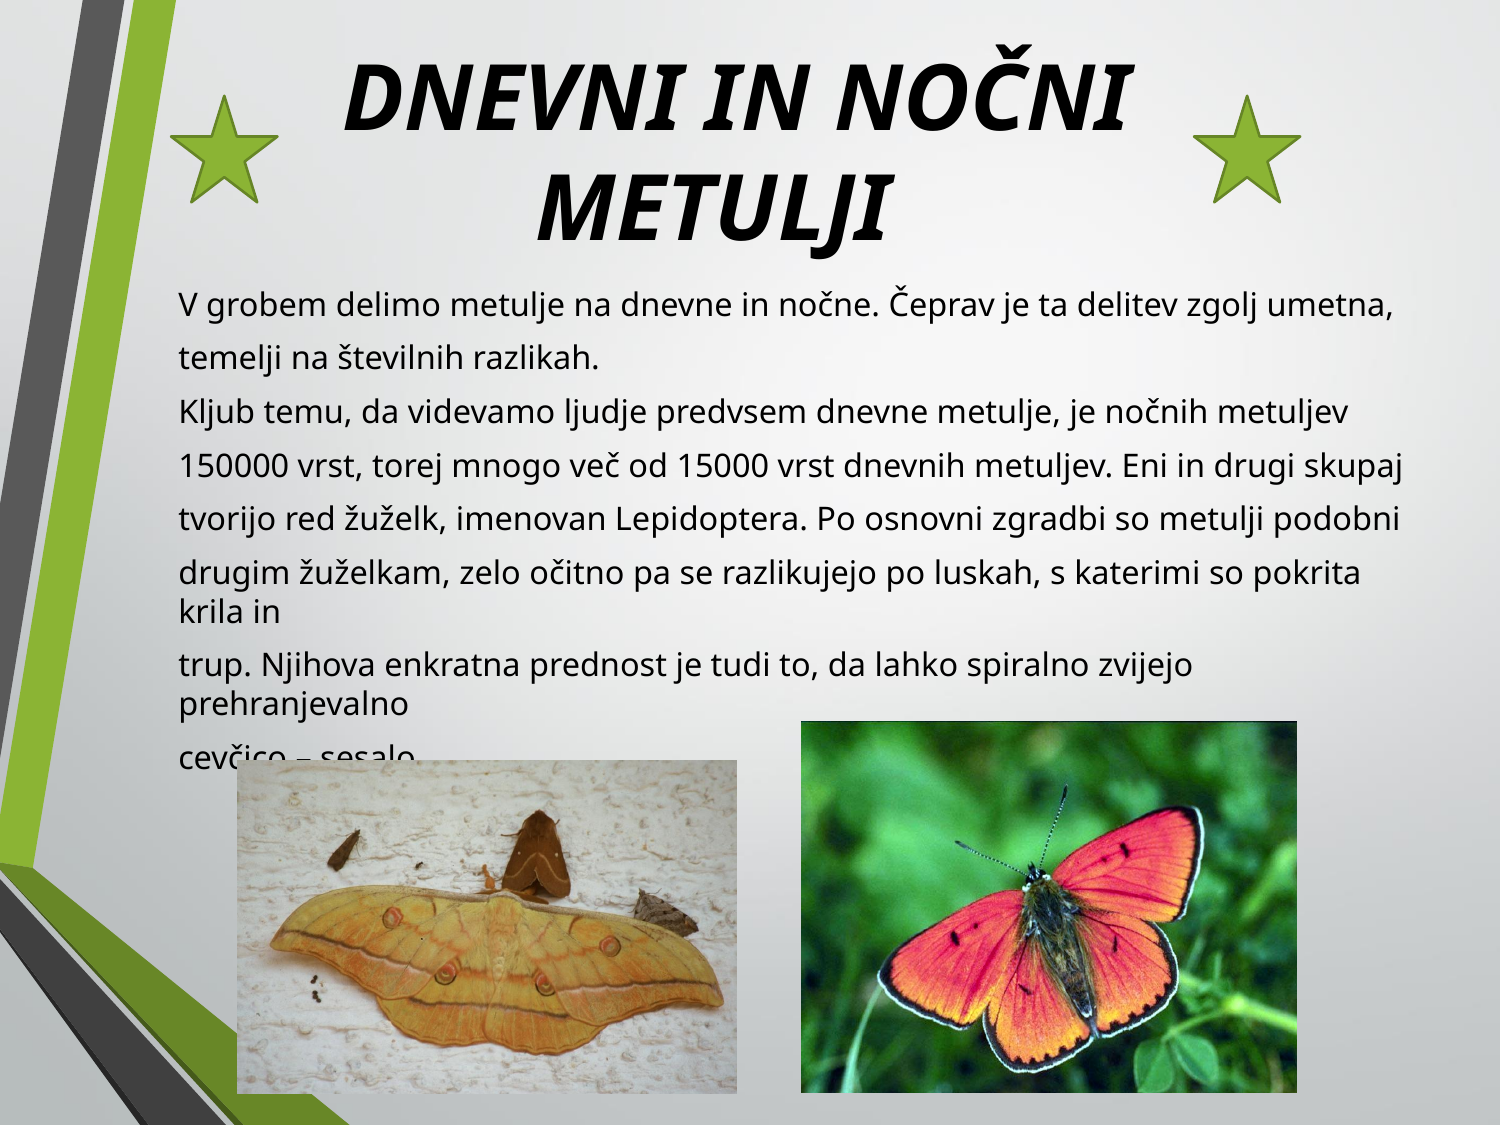

# DNEVNI IN NOČNI METULJI
V grobem delimo metulje na dnevne in nočne. Čeprav je ta delitev zgolj umetna,
temelji na številnih razlikah.
Kljub temu, da videvamo ljudje predvsem dnevne metulje, je nočnih metuljev
150000 vrst, torej mnogo več od 15000 vrst dnevnih metuljev. Eni in drugi skupaj
tvorijo red žuželk, imenovan Lepidoptera. Po osnovni zgradbi so metulji podobni
drugim žuželkam, zelo očitno pa se razlikujejo po luskah, s katerimi so pokrita krila in
trup. Njihova enkratna prednost je tudi to, da lahko spiralno zvijejo prehranjevalno
cevčico – sesalo.